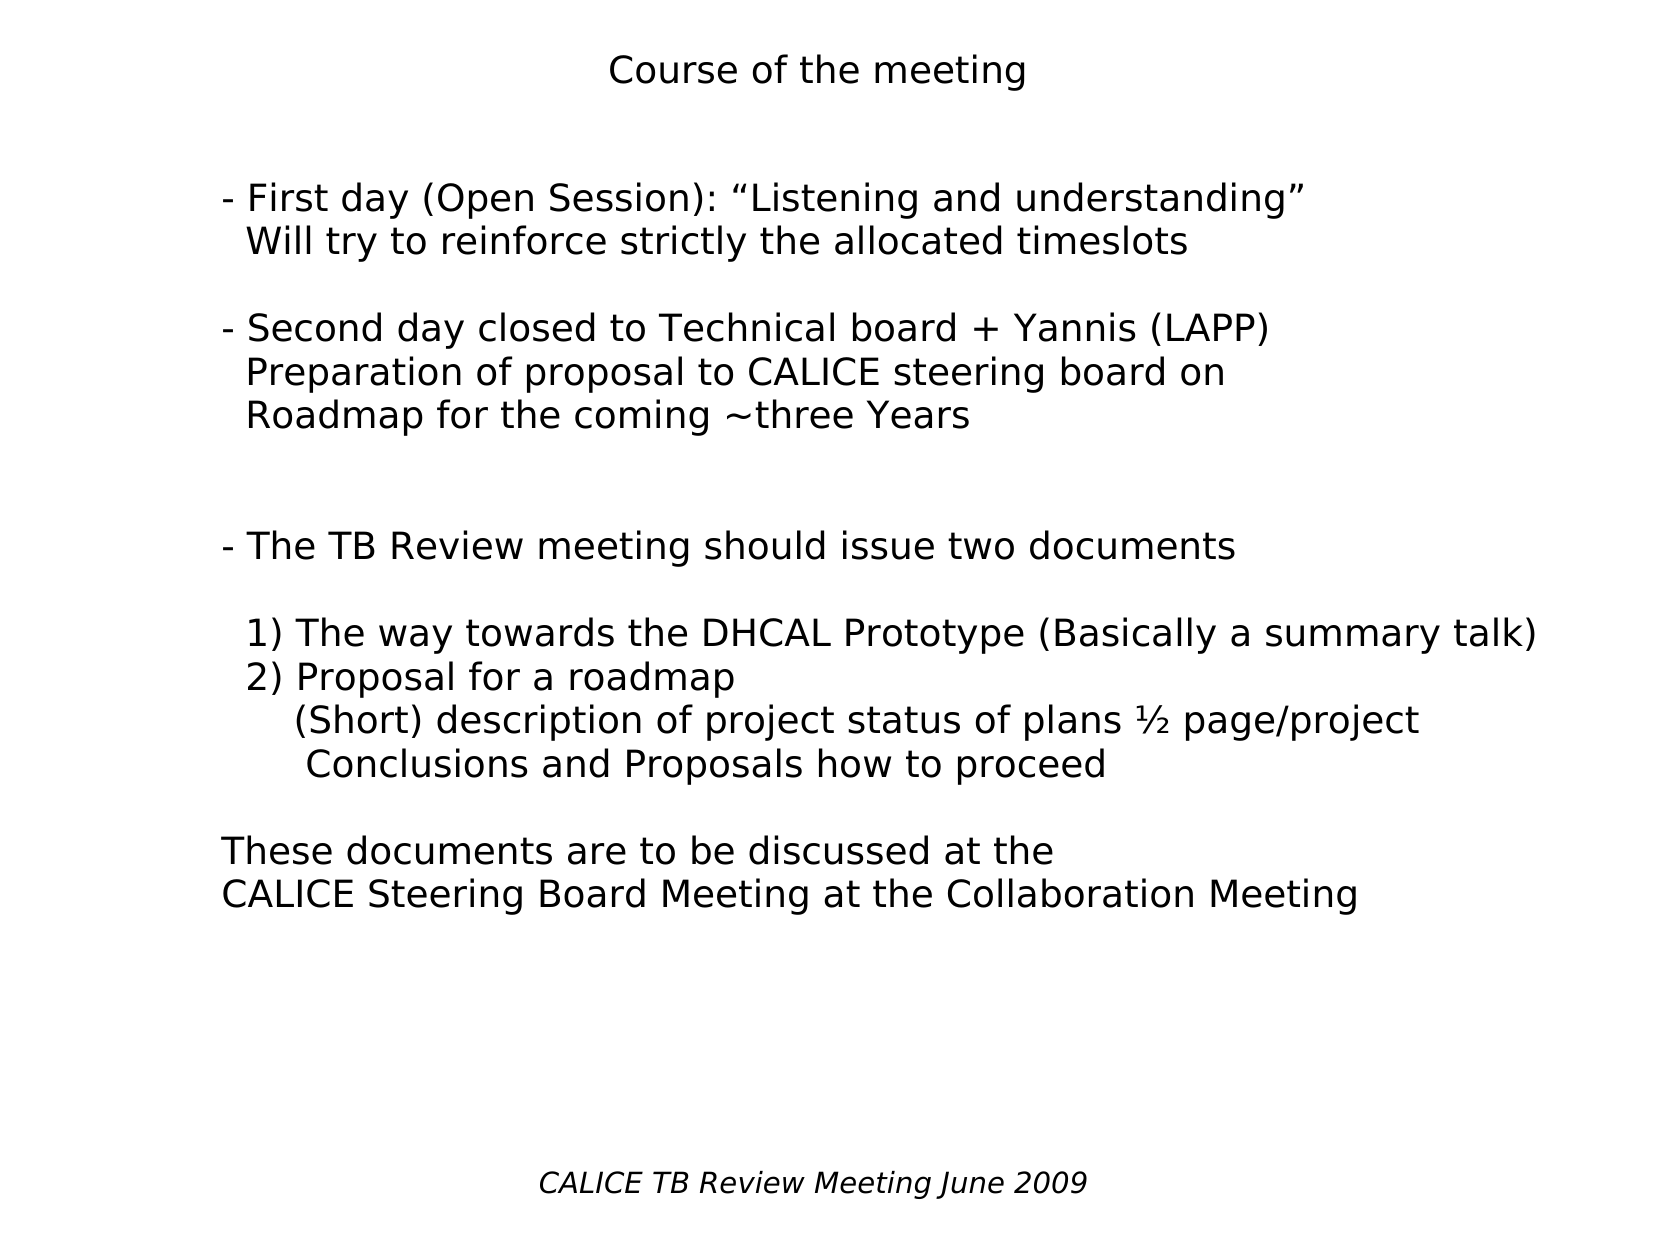

Course of the meeting
- First day (Open Session): “Listening and understanding”
 Will try to reinforce strictly the allocated timeslots
- Second day closed to Technical board + Yannis (LAPP)
 Preparation of proposal to CALICE steering board on
 Roadmap for the coming ~three Years
- The TB Review meeting should issue two documents
 1) The way towards the DHCAL Prototype (Basically a summary talk)
 2) Proposal for a roadmap
 (Short) description of project status of plans ½ page/project
 Conclusions and Proposals how to proceed
These documents are to be discussed at the
CALICE Steering Board Meeting at the Collaboration Meeting